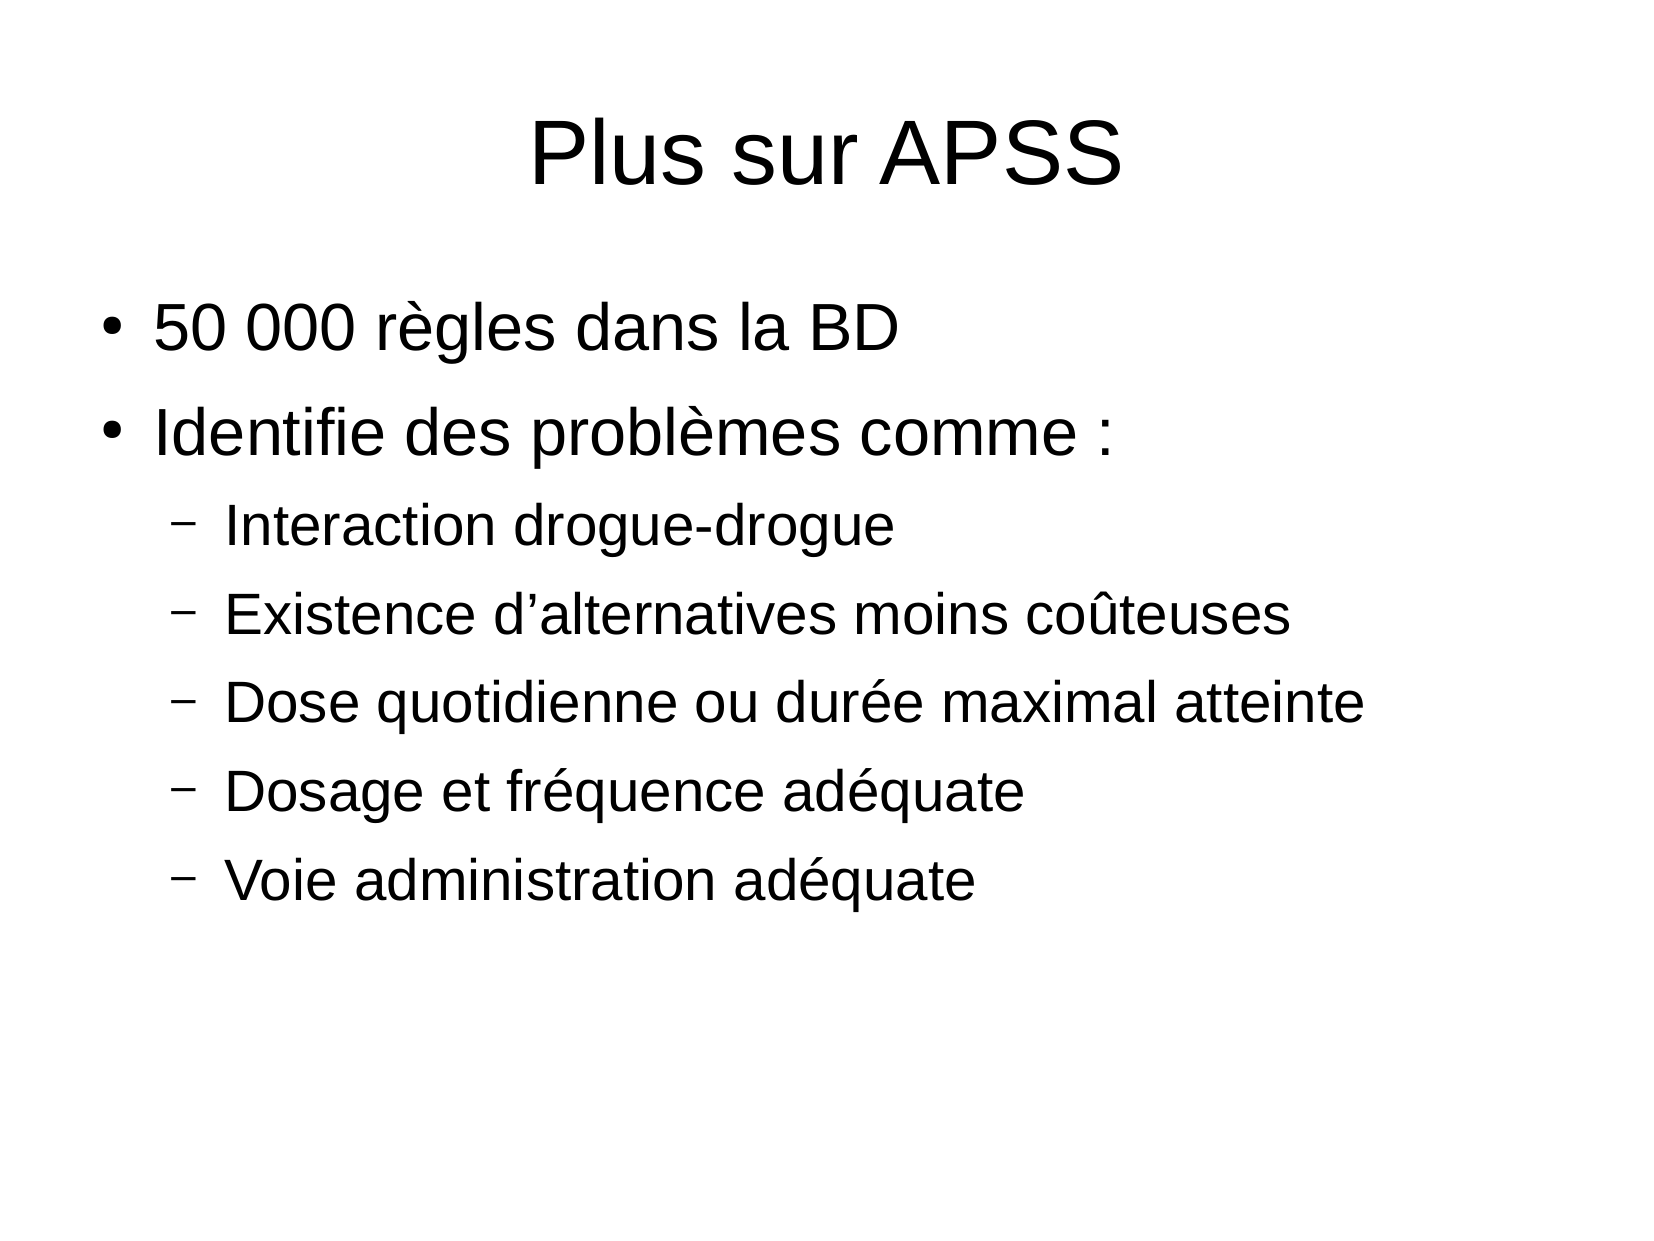

# Plus sur APSS
50 000 règles dans la BD
Identifie des problèmes comme :
Interaction drogue-drogue
Existence d’alternatives moins coûteuses
Dose quotidienne ou durée maximal atteinte
Dosage et fréquence adéquate
Voie administration adéquate